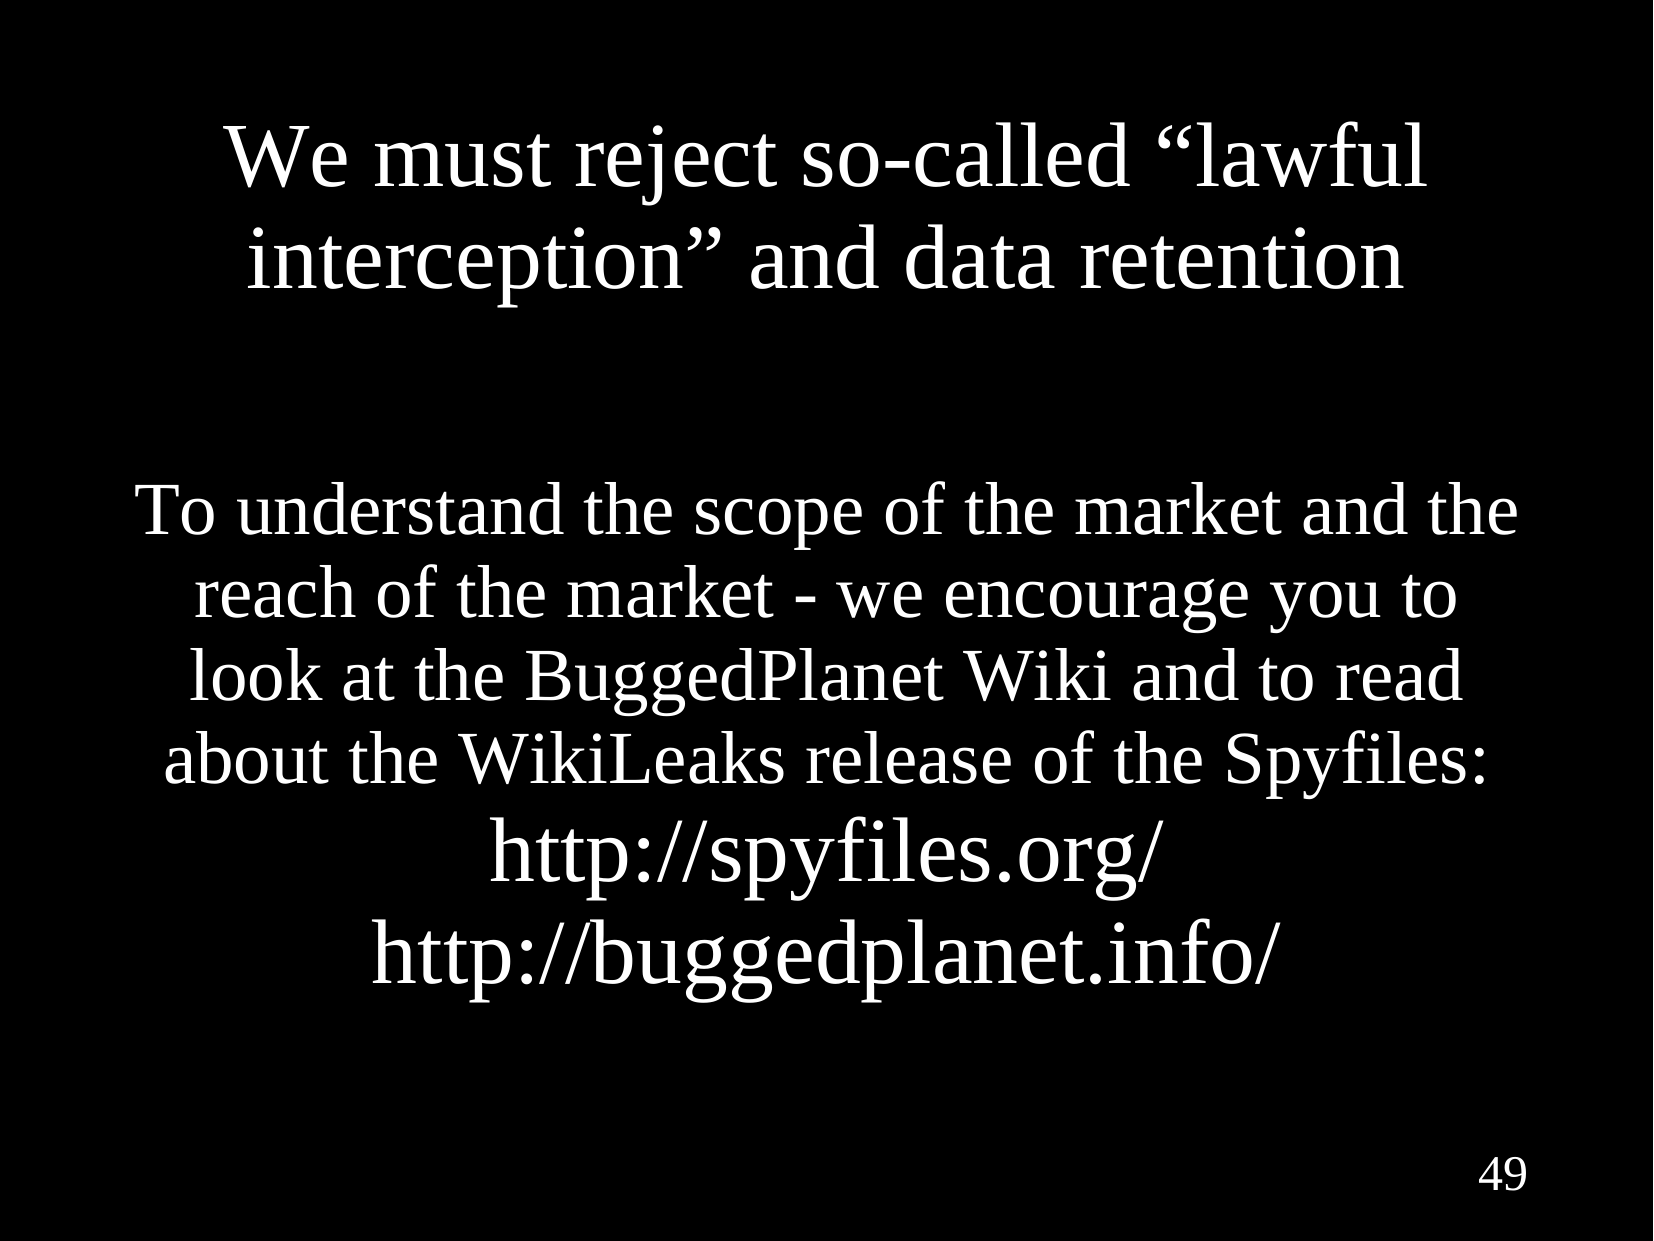

# We must reject so-called “lawful interception” and data retention
To understand the scope of the market and the reach of the market - we encourage you to look at the BuggedPlanet Wiki and to read about the WikiLeaks release of the Spyfiles:
http://spyfiles.org/
http://buggedplanet.info/